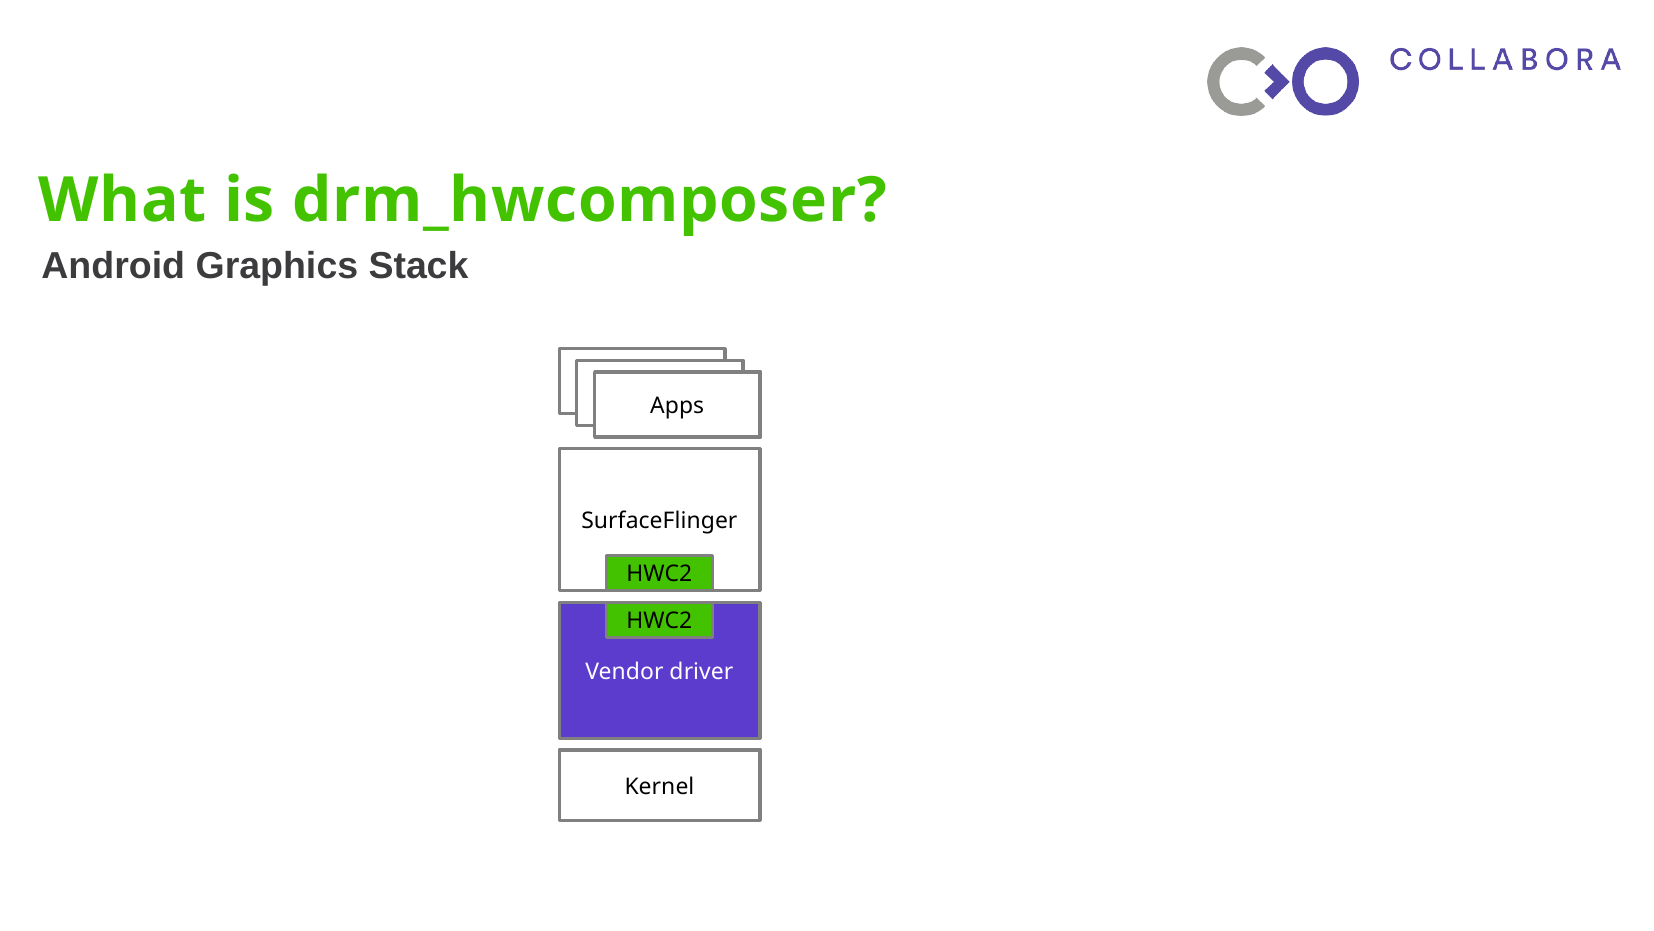

# What is drm_hwcomposer?
Android Graphics Stack
Apps
Apps
SurfaceFlinger
SurfaceFlinger
HWC2
HWC2
Vendor driver
Vendor driver
HWC2
HWC2
Kernel
Kernel